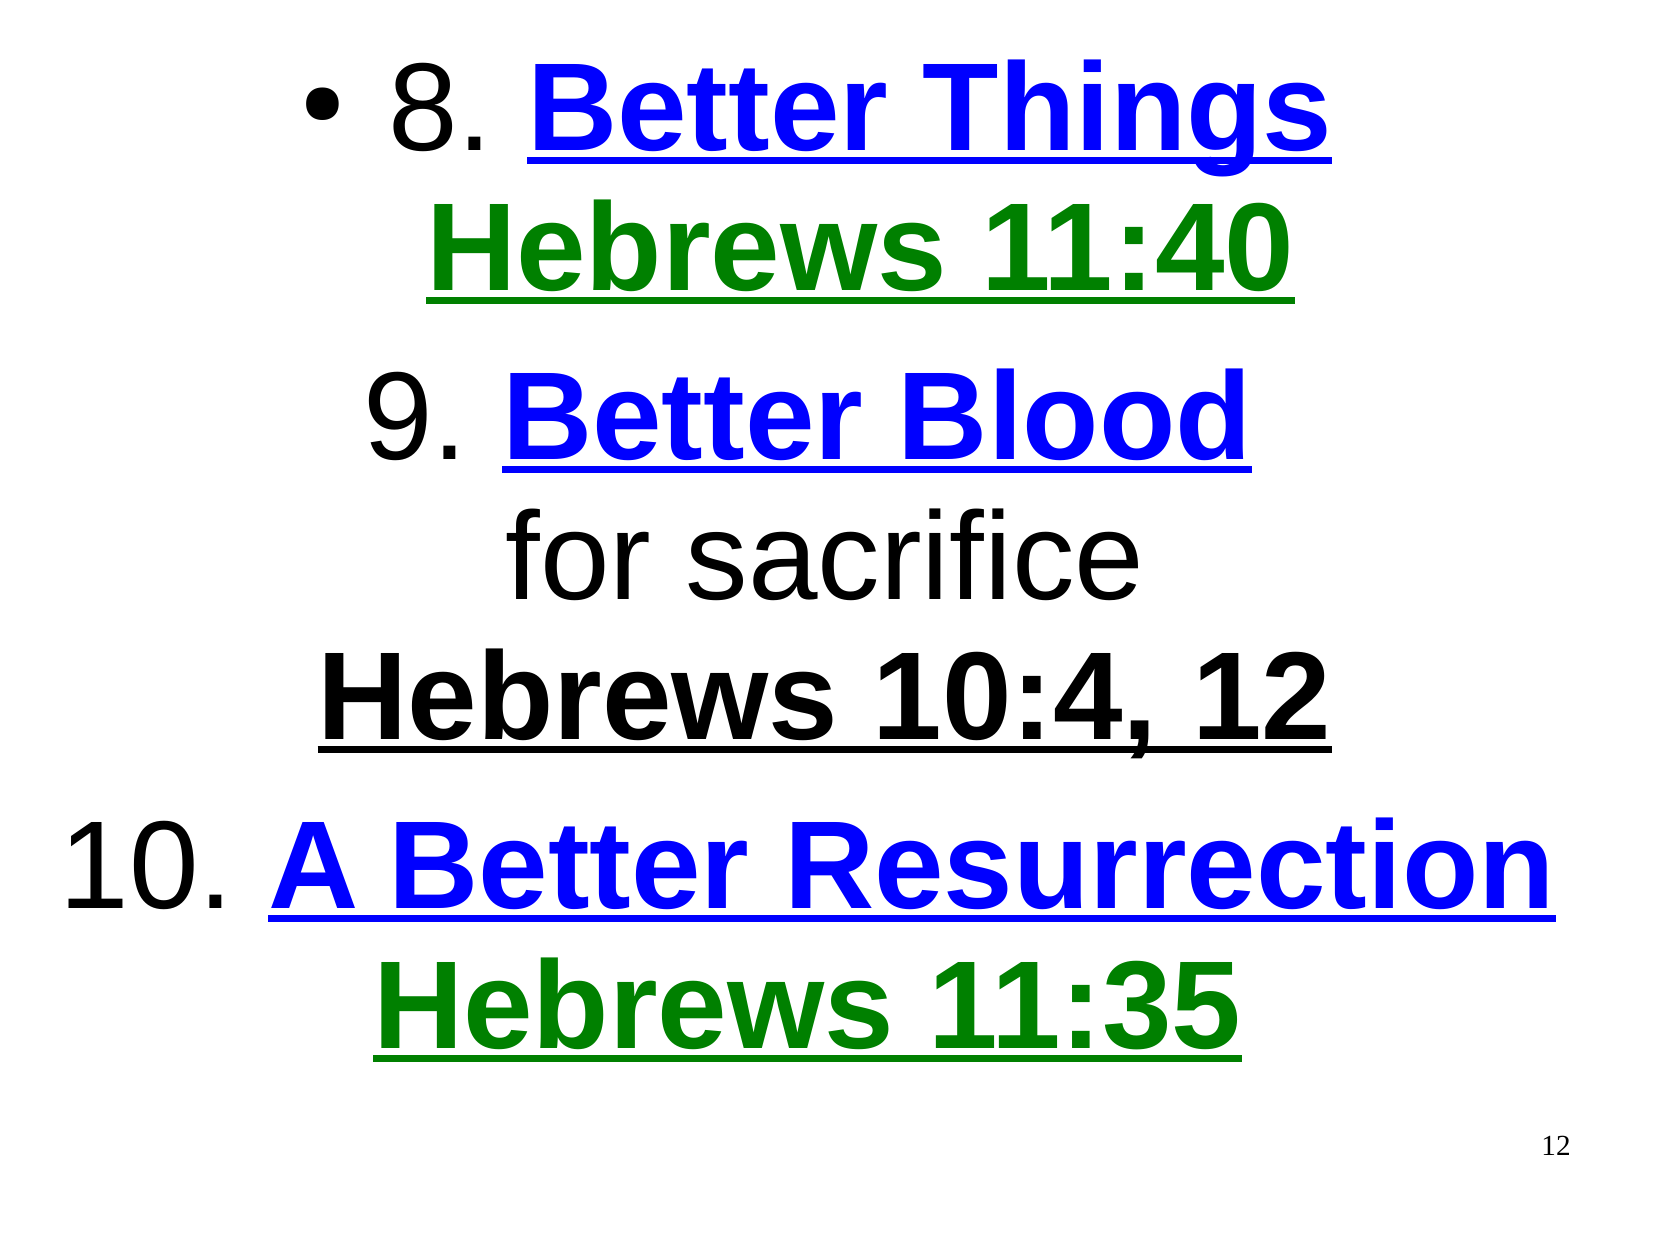

# 8. Better Things Hebrews 11:40
9. Better Blood
for sacrifice
Hebrews 10:4, 12
10. A Better Resurrection
Hebrews 11:35
12